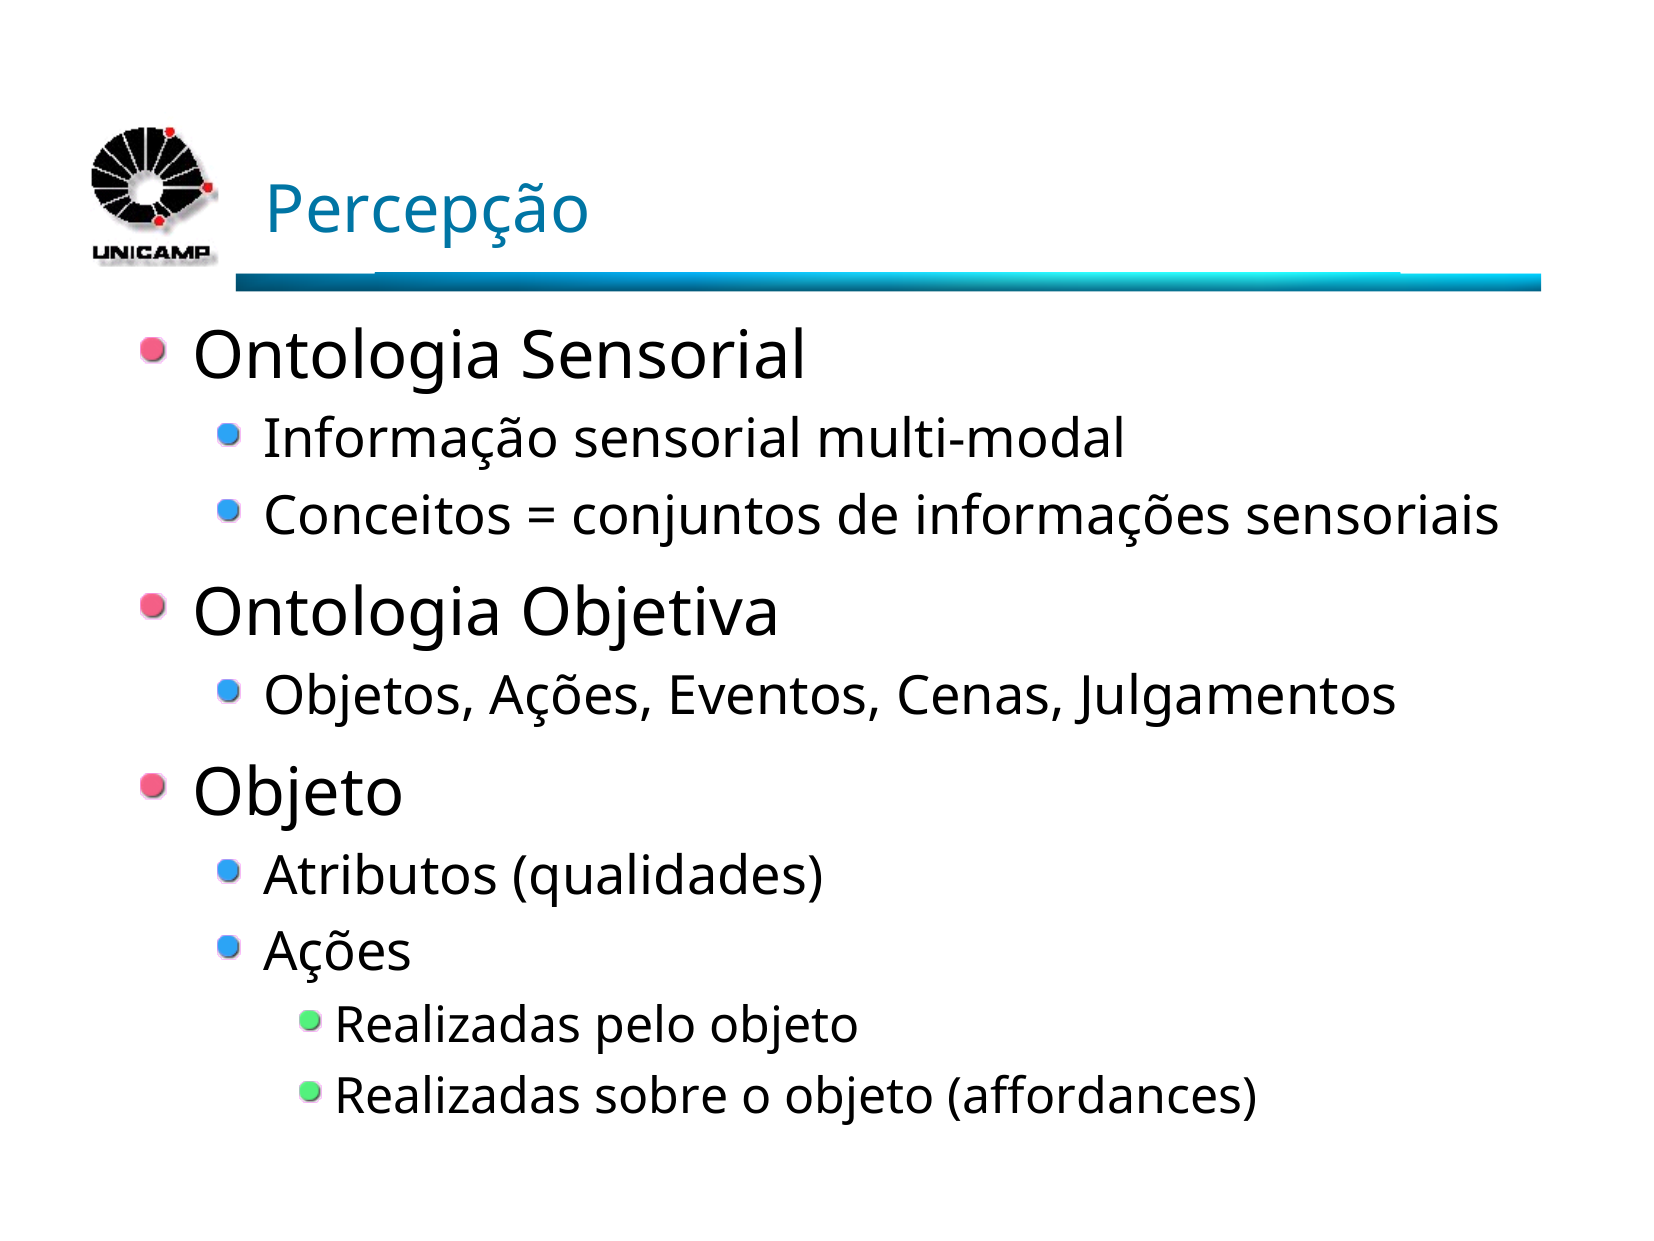

# Percepção
Ontologia Sensorial
Informação sensorial multi-modal
Conceitos = conjuntos de informações sensoriais
Ontologia Objetiva
Objetos, Ações, Eventos, Cenas, Julgamentos
Objeto
Atributos (qualidades)
Ações
Realizadas pelo objeto
Realizadas sobre o objeto (affordances)